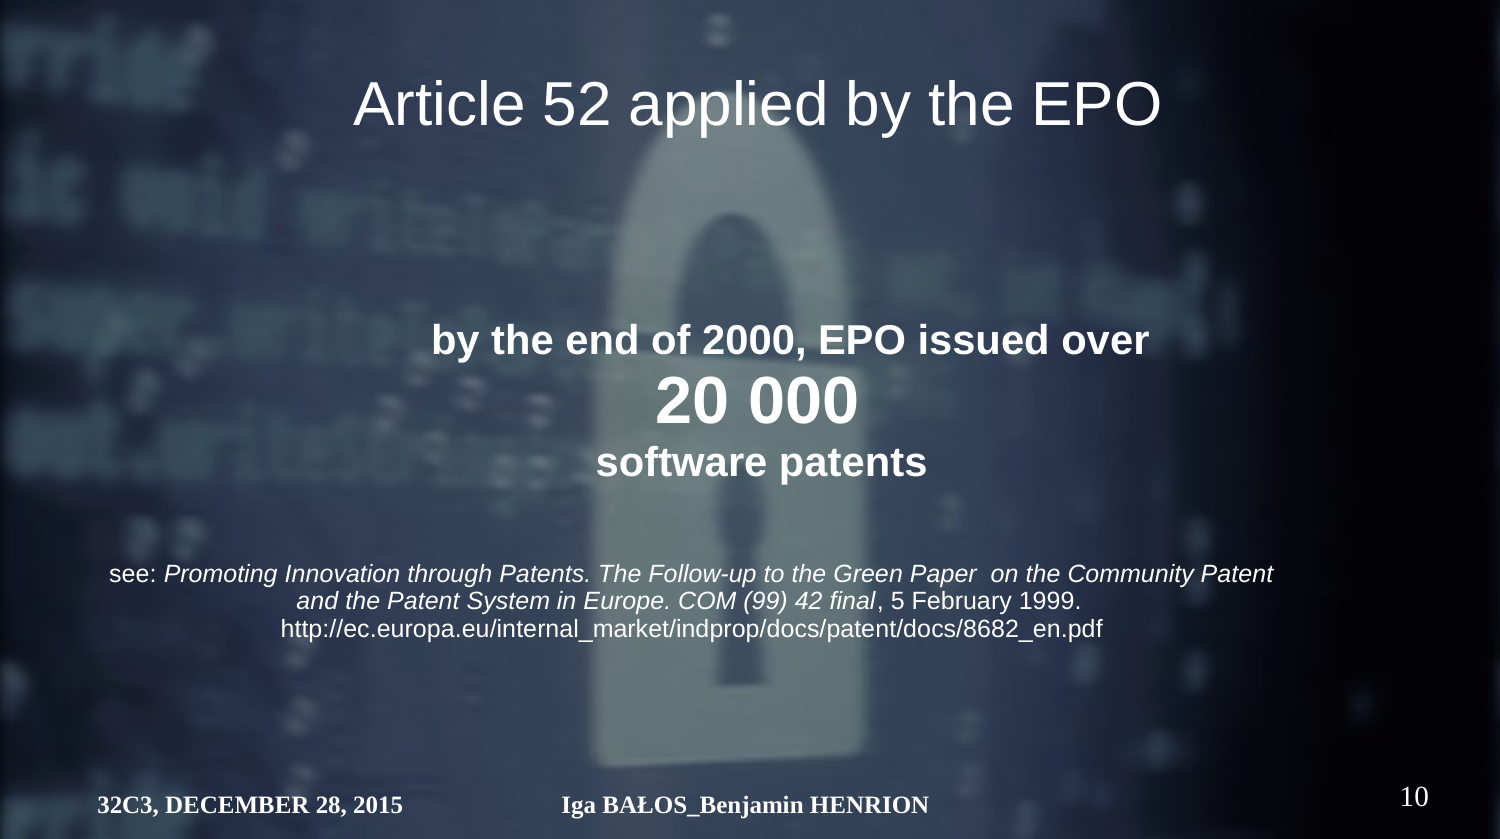

# Article 52 applied by the EPO
 by the end of 2000, EPO issued over
 20 000
 software patents
see: Promoting Innovation through Patents. The Follow-up to the Green Paper on the Community Patent and the Patent System in Europe. COM (99) 42 final, 5 February 1999.
http://ec.europa.eu/internal_market/indprop/docs/patent/docs/8682_en.pdf
10
32C3, DECEMBER 22, 2015
Iga BAŁOS_Benjamin HENRION